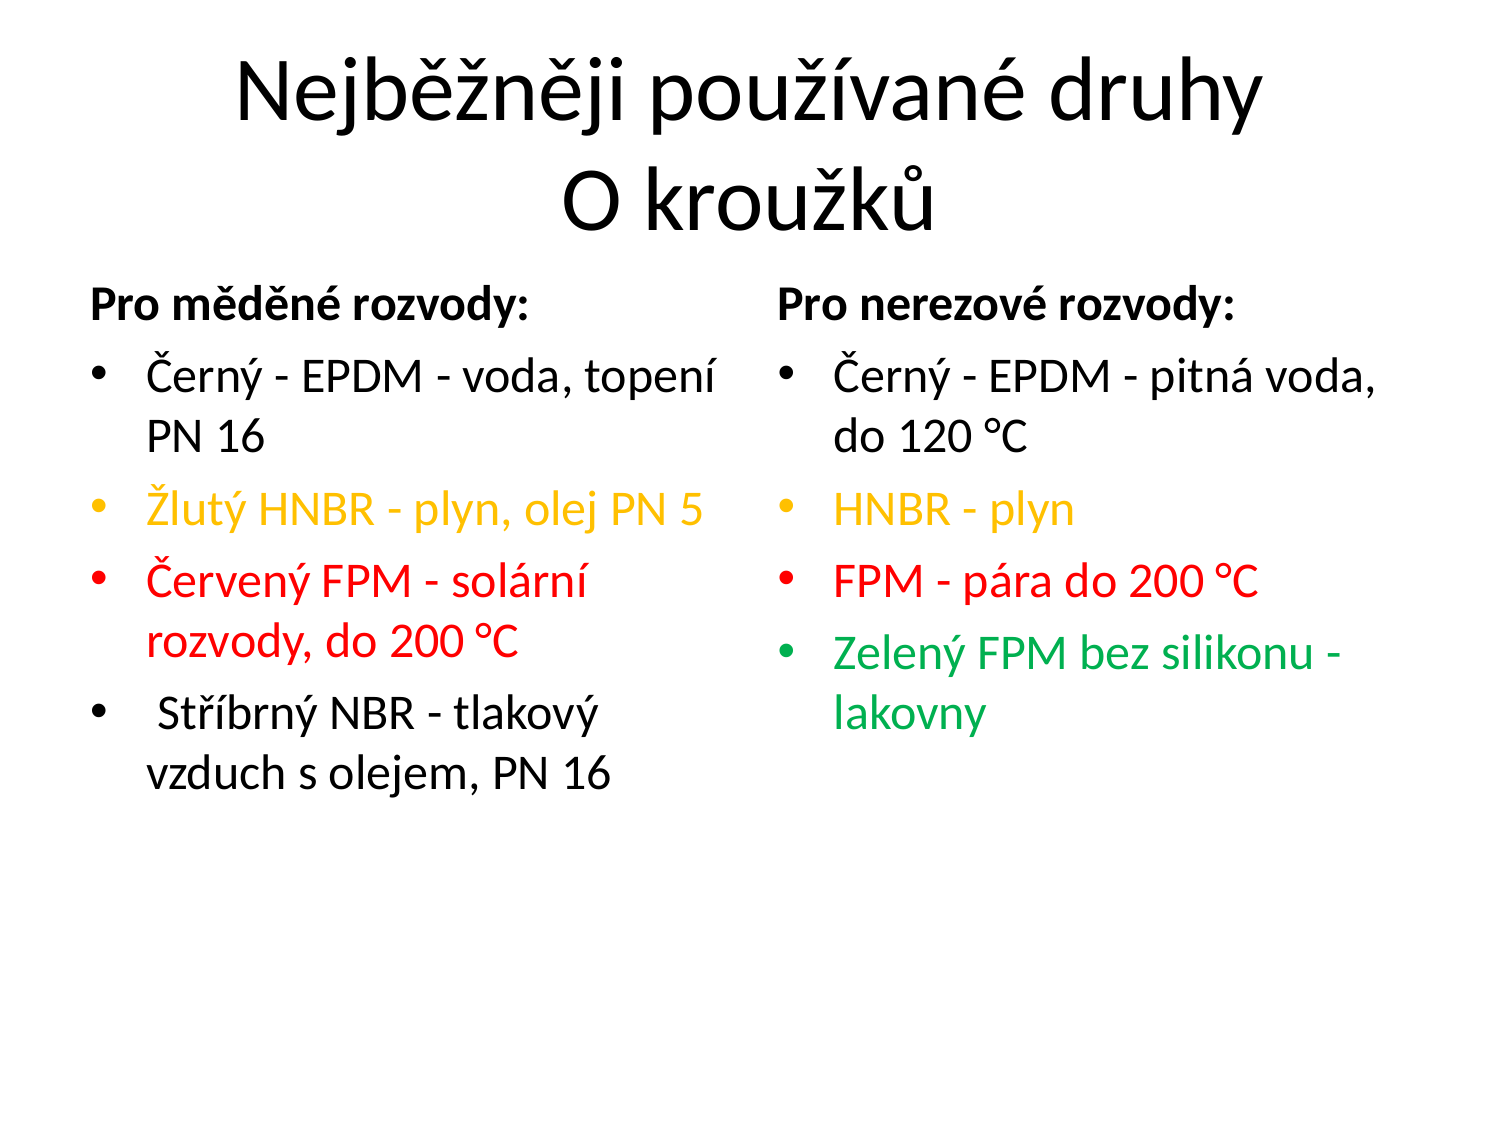

# Nejběžněji používané druhy O kroužků
Pro měděné rozvody:
Černý - EPDM - voda, topení PN 16
Žlutý HNBR - plyn, olej PN 5
Červený FPM - solární rozvody, do 200 °C
 Stříbrný NBR - tlakový vzduch s olejem, PN 16
Pro nerezové rozvody:
Černý - EPDM - pitná voda, do 120 °C
HNBR - plyn
FPM - pára do 200 °C
Zelený FPM bez silikonu -lakovny